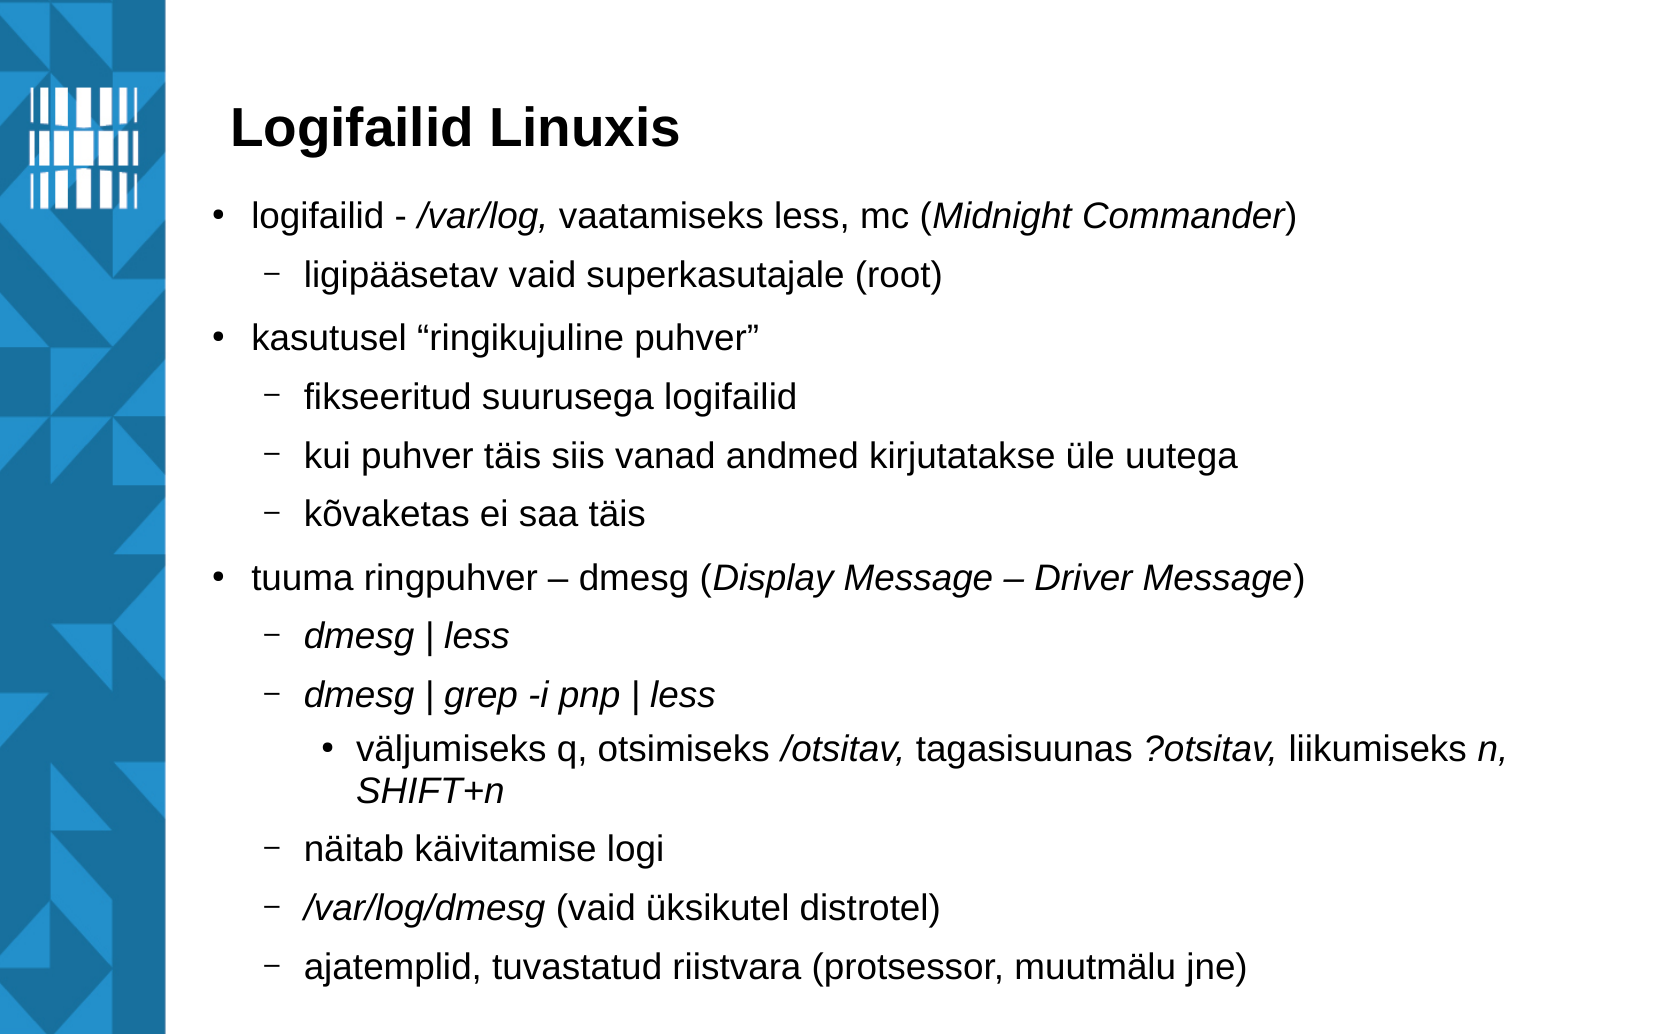

# Logifailid Linuxis
logifailid - /var/log, vaatamiseks less, mc (Midnight Commander)
ligipääsetav vaid superkasutajale (root)
kasutusel “ringikujuline puhver”
fikseeritud suurusega logifailid
kui puhver täis siis vanad andmed kirjutatakse üle uutega
kõvaketas ei saa täis
tuuma ringpuhver – dmesg (Display Message – Driver Message)
dmesg | less
dmesg | grep -i pnp | less
väljumiseks q, otsimiseks /otsitav, tagasisuunas ?otsitav, liikumiseks n, SHIFT+n
näitab käivitamise logi
/var/log/dmesg (vaid üksikutel distrotel)
ajatemplid, tuvastatud riistvara (protsessor, muutmälu jne)